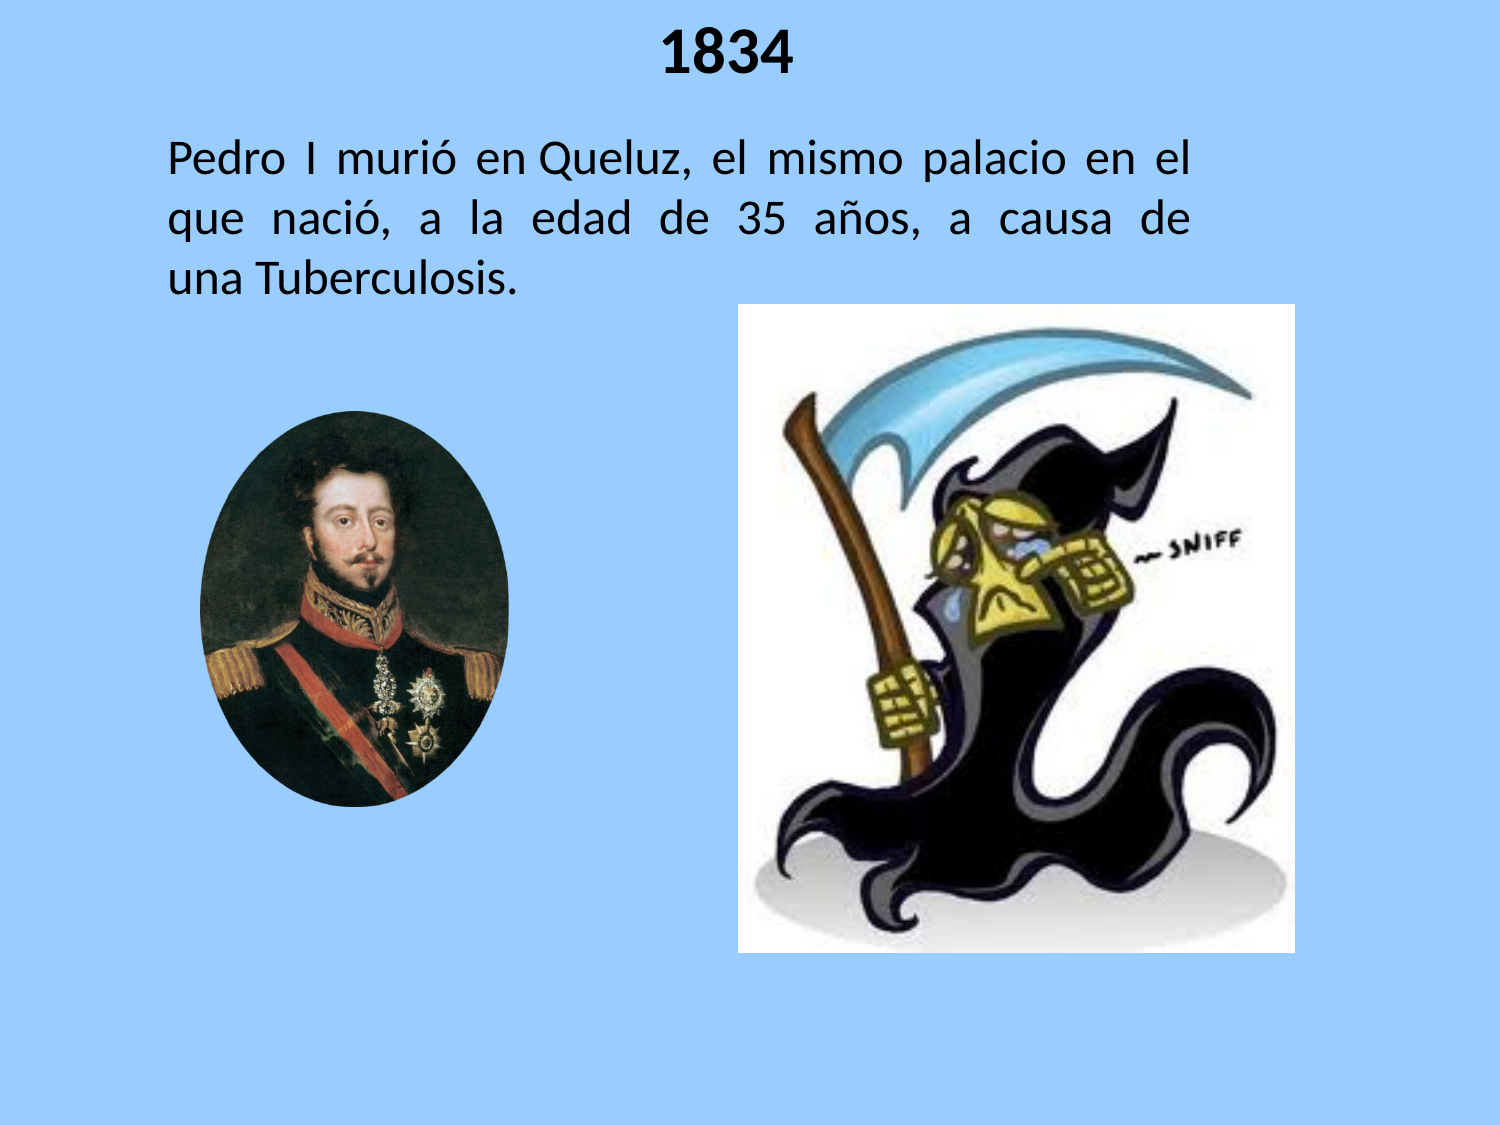

# 1834
Pedro I murió en Queluz, el mismo palacio en el que nació, a la edad de 35 años, a causa de una Tuberculosis.